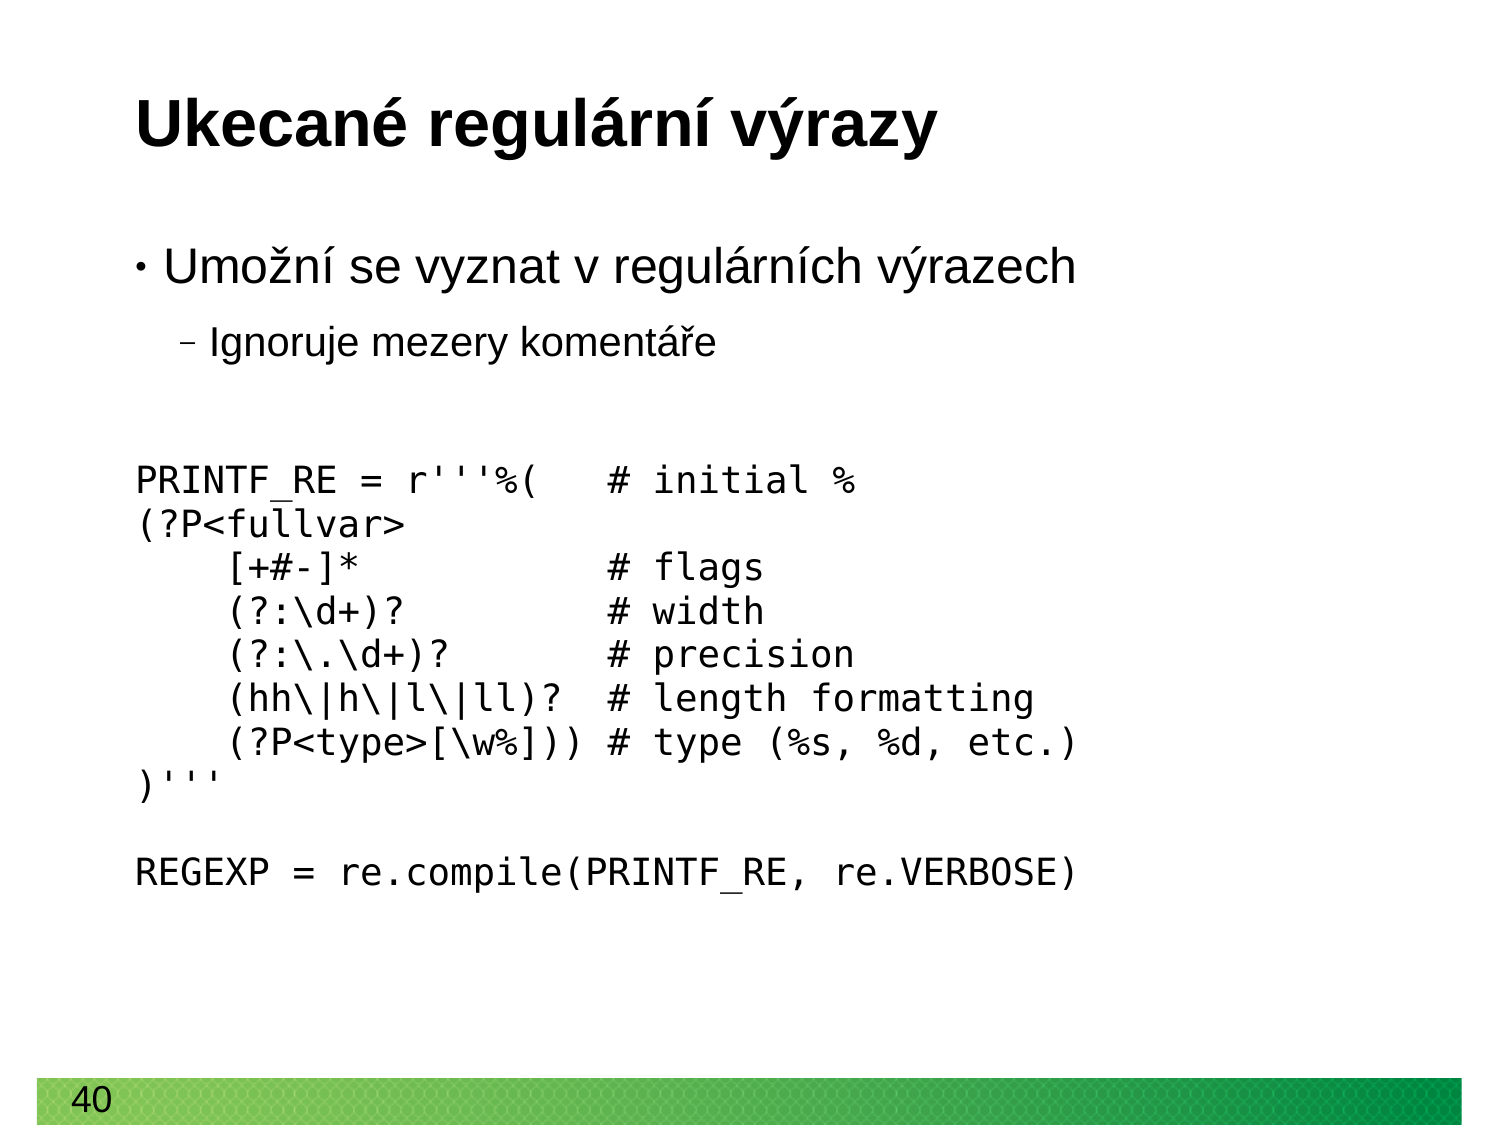

# Ukecané regulární výrazy
Umožní se vyznat v regulárních výrazech
Ignoruje mezery komentáře
PRINTF_RE = r'''%( # initial %
(?P<fullvar>
 [+#-]* # flags
 (?:\d+)? # width
 (?:\.\d+)? # precision
 (hh\|h\|l\|ll)? # length formatting
 (?P<type>[\w%])) # type (%s, %d, etc.)
)'''
REGEXP = re.compile(PRINTF_RE, re.VERBOSE)